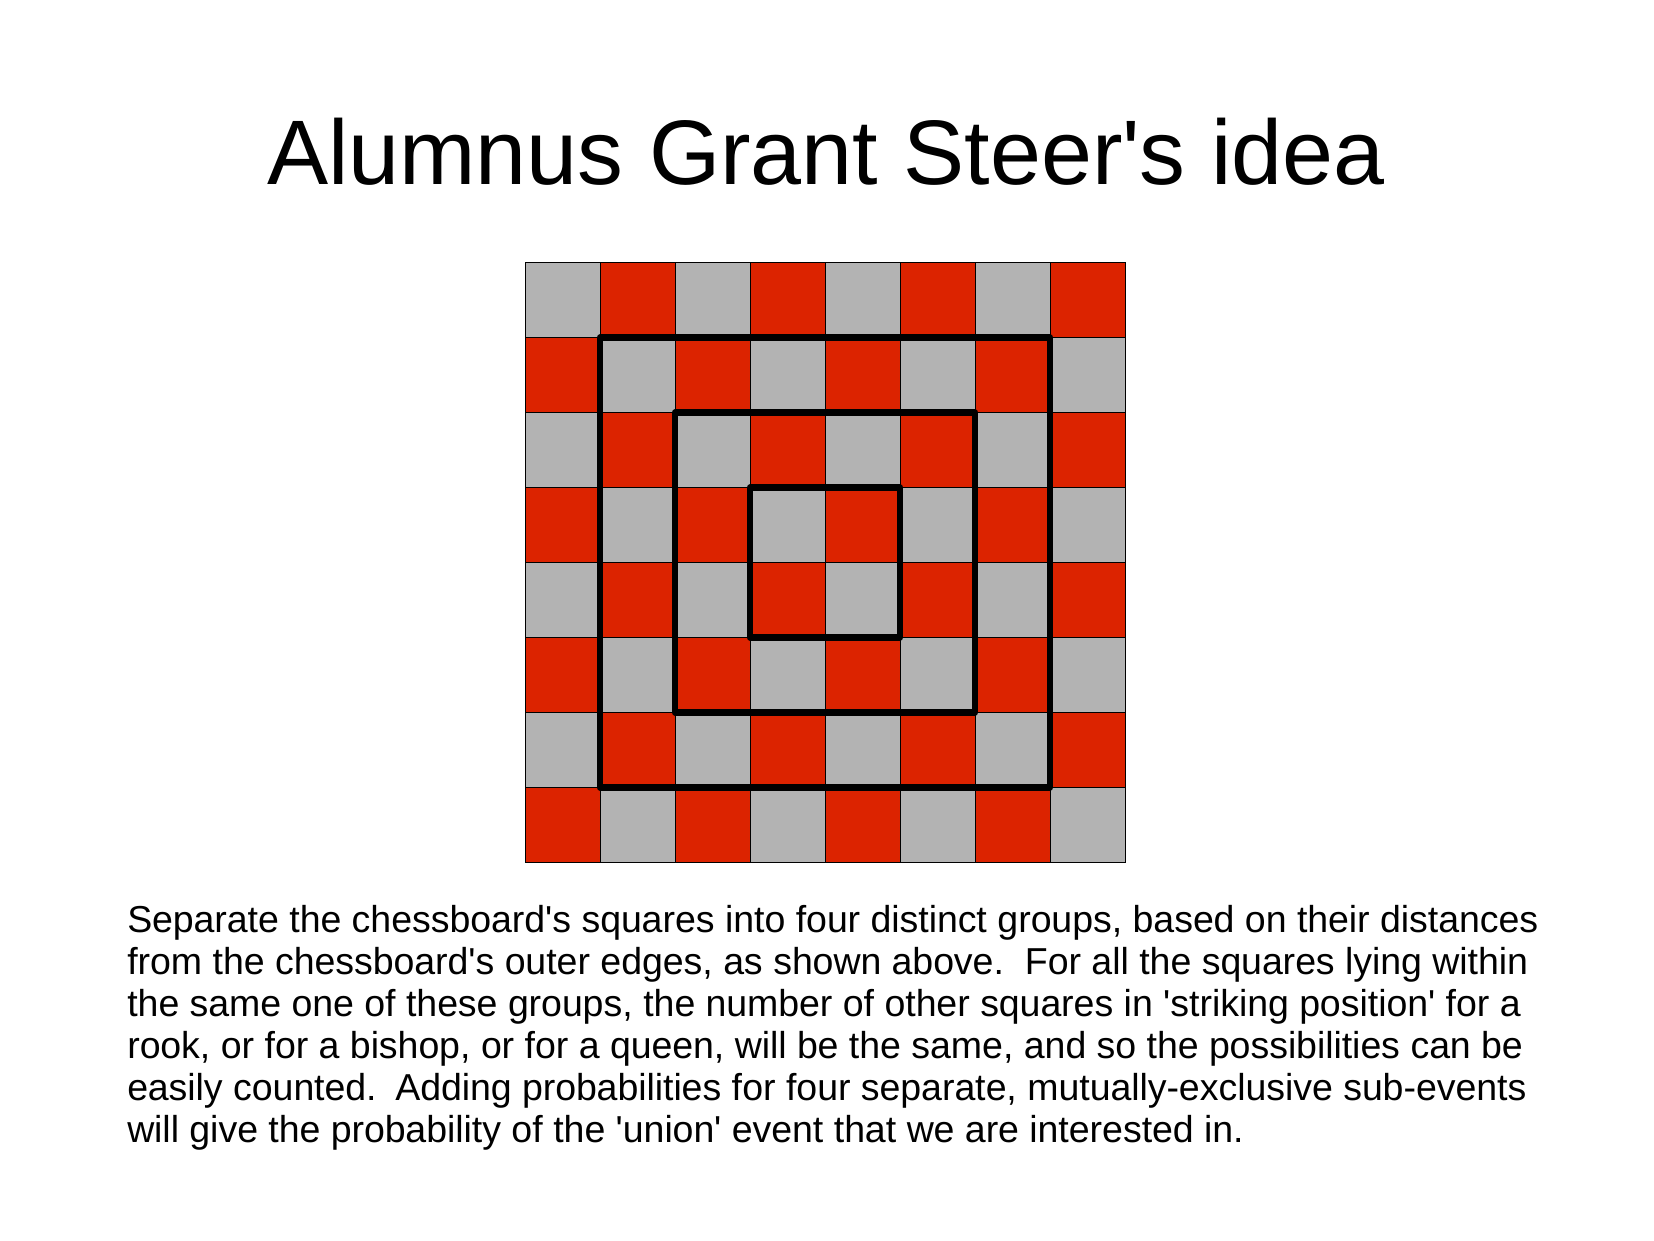

# Alumnus Grant Steer's idea
Separate the chessboard's squares into four distinct groups, based on their distances
from the chessboard's outer edges, as shown above. For all the squares lying within
the same one of these groups, the number of other squares in 'striking position' for a
rook, or for a bishop, or for a queen, will be the same, and so the possibilities can be
easily counted. Adding probabilities for four separate, mutually-exclusive sub-events
will give the probability of the 'union' event that we are interested in.